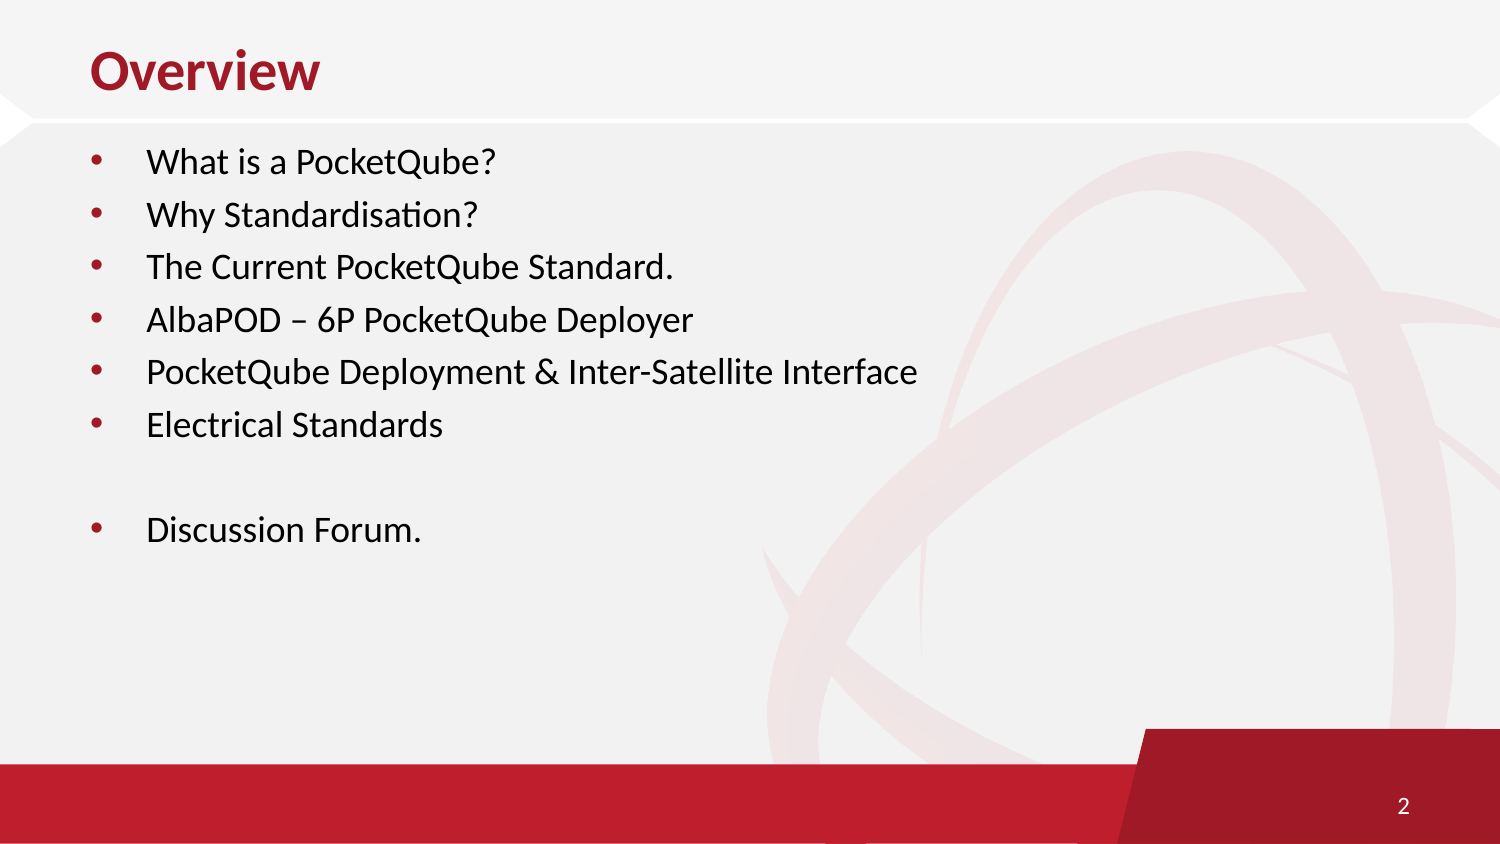

# Overview
What is a PocketQube?
Why Standardisation?
The Current PocketQube Standard.
AlbaPOD – 6P PocketQube Deployer
PocketQube Deployment & Inter-Satellite Interface
Electrical Standards
Discussion Forum.